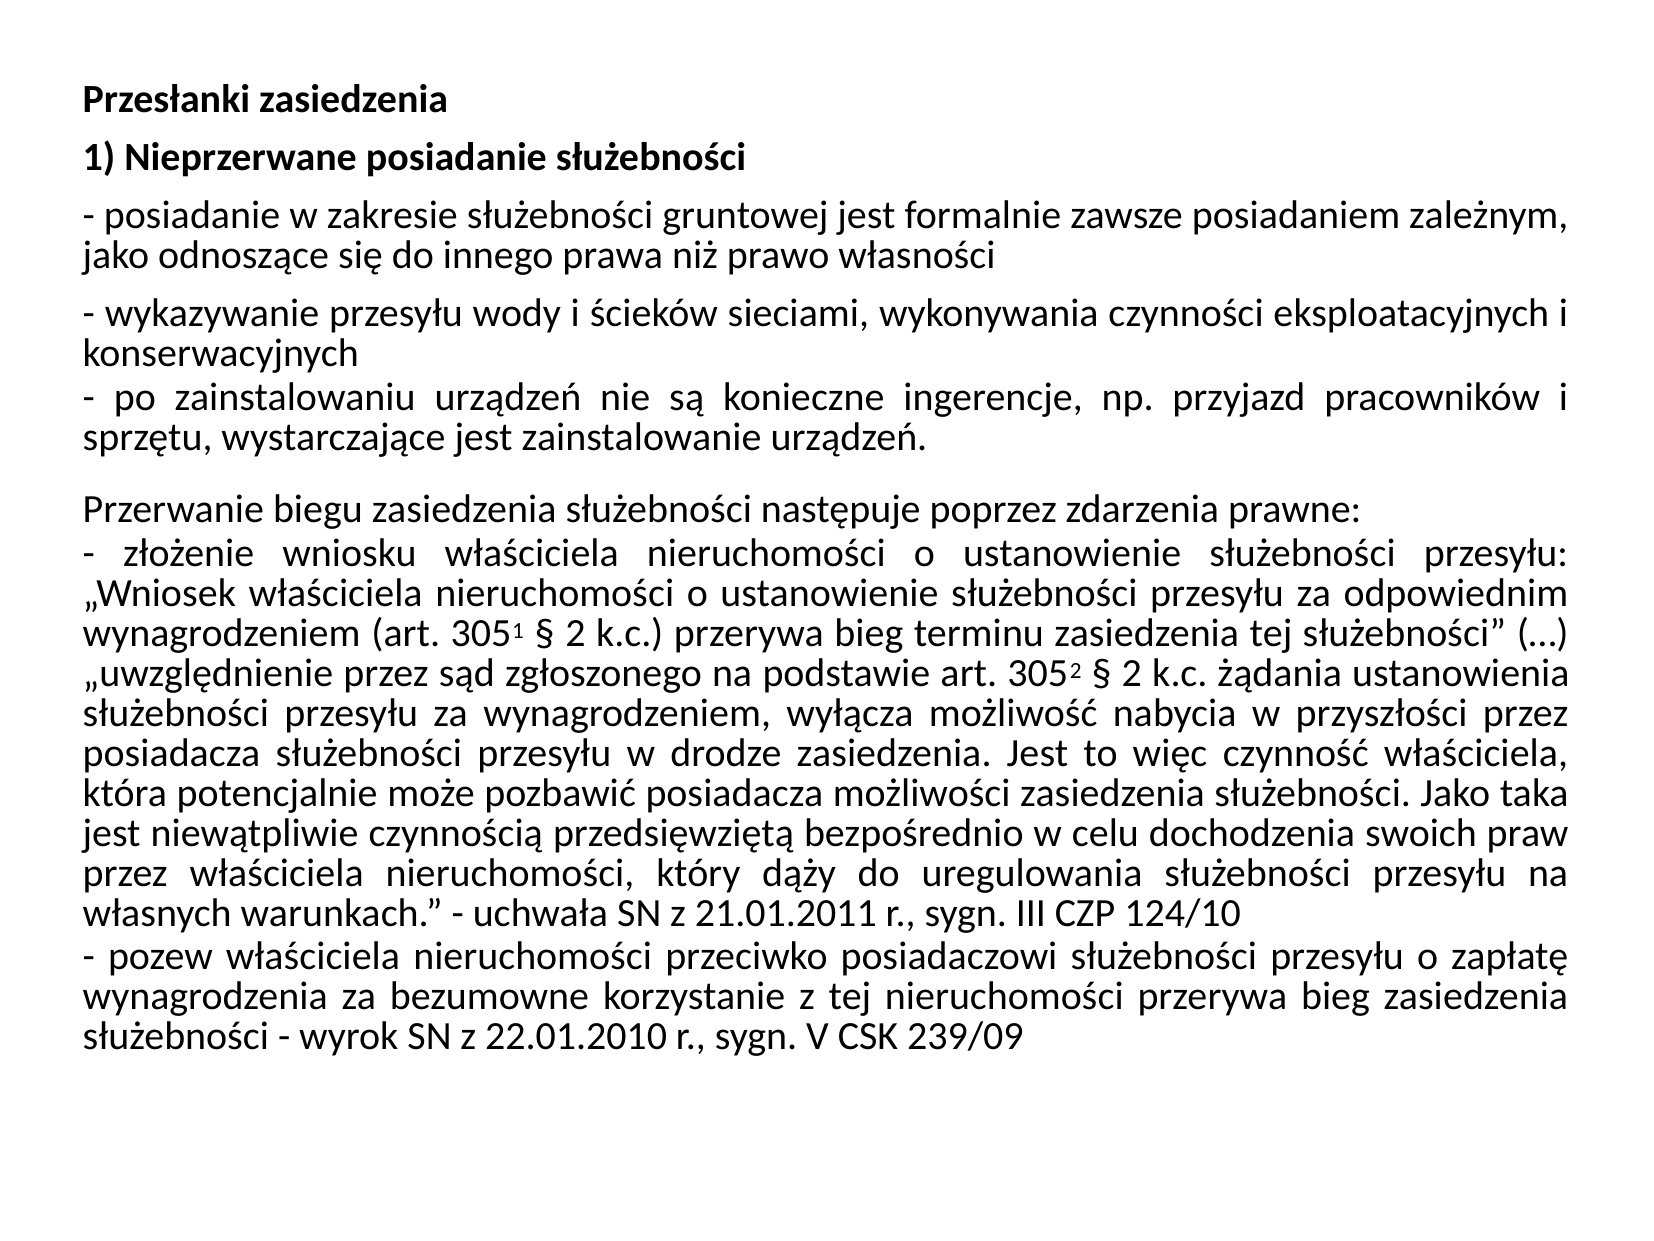

#
Przesłanki zasiedzenia
1) Nieprzerwane posiadanie służebności
- posiadanie w zakresie służebności gruntowej jest formalnie zawsze posiadaniem zależnym, jako odnoszące się do innego prawa niż prawo własności
- wykazywanie przesyłu wody i ścieków sieciami, wykonywania czynności eksploatacyjnych i konserwacyjnych
- po zainstalowaniu urządzeń nie są konieczne ingerencje, np. przyjazd pracowników i sprzętu, wystarczające jest zainstalowanie urządzeń.
Przerwanie biegu zasiedzenia służebności następuje poprzez zdarzenia prawne:
- złożenie wniosku właściciela nieruchomości o ustanowienie służebności przesyłu: „Wniosek właściciela nieruchomości o ustanowienie służebności przesyłu za odpowiednim wynagrodzeniem (art. 3051 § 2 k.c.) przerywa bieg terminu zasiedzenia tej służebności” (…) „uwzględnienie przez sąd zgłoszonego na podstawie art. 3052 § 2 k.c. żądania ustanowienia służebności przesyłu za wynagrodzeniem, wyłącza możliwość nabycia w przyszłości przez posiadacza służebności przesyłu w drodze zasiedzenia. Jest to więc czynność właściciela, która potencjalnie może pozbawić posiadacza możliwości zasiedzenia służebności. Jako taka jest niewątpliwie czynnością przedsięwziętą bezpośrednio w celu dochodzenia swoich praw przez właściciela nieruchomości, który dąży do uregulowania służebności przesyłu na własnych warunkach.” - uchwała SN z 21.01.2011 r., sygn. III CZP 124/10
- pozew właściciela nieruchomości przeciwko posiadaczowi służebności przesyłu o zapłatę wynagrodzenia za bezumowne korzystanie z tej nieruchomości przerywa bieg zasiedzenia służebności - wyrok SN z 22.01.2010 r., sygn. V CSK 239/09